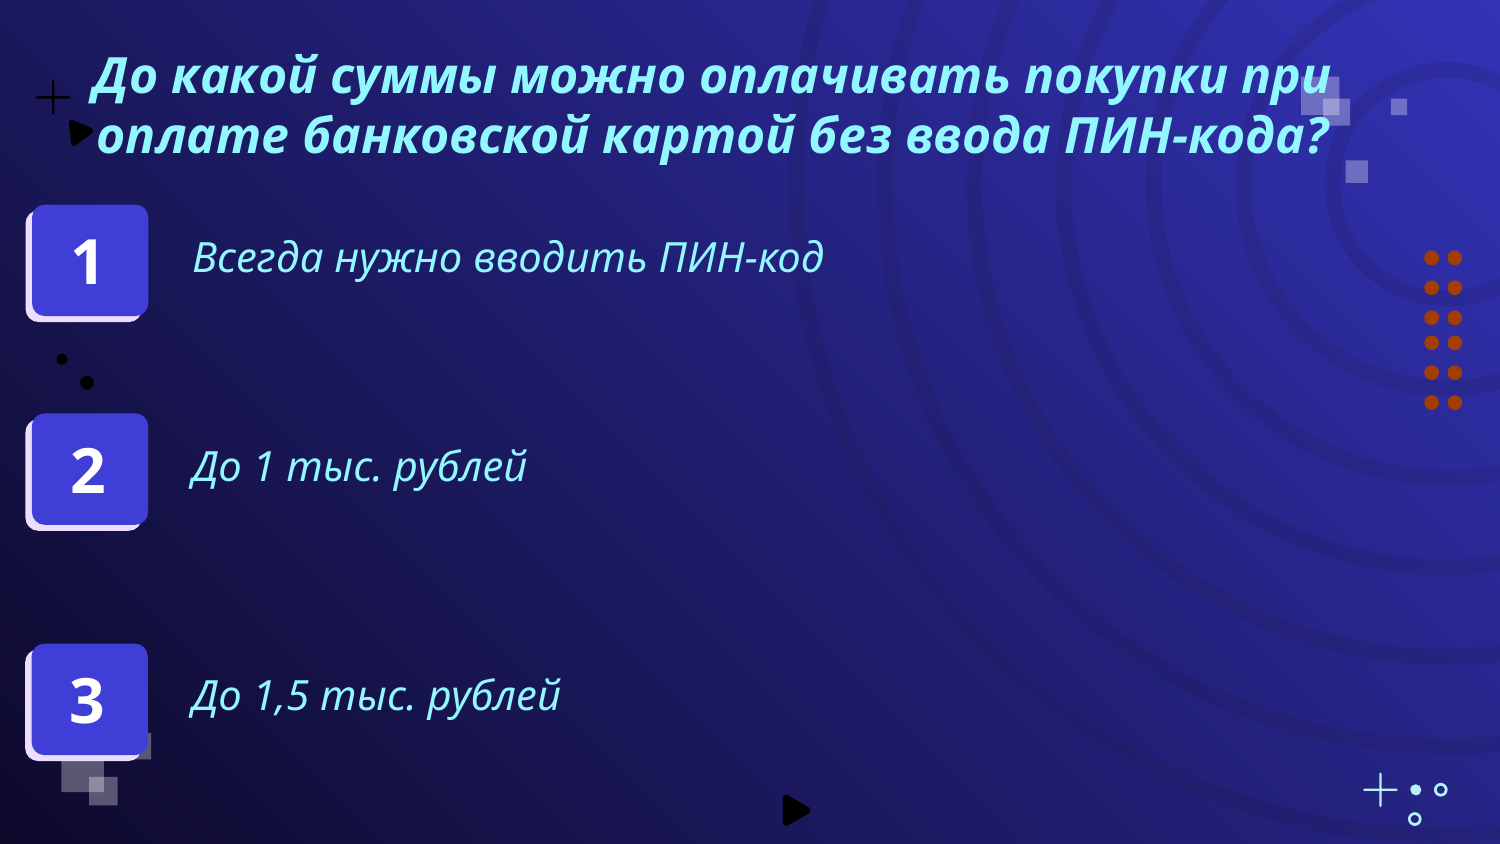

До какой суммы можно оплачивать покупки при оплате банковской картой без ввода ПИН-кода?
Всегда нужно вводить ПИН-код
1
# До 1 тыс. рублей
2
До 1,5 тыс. рублей
3